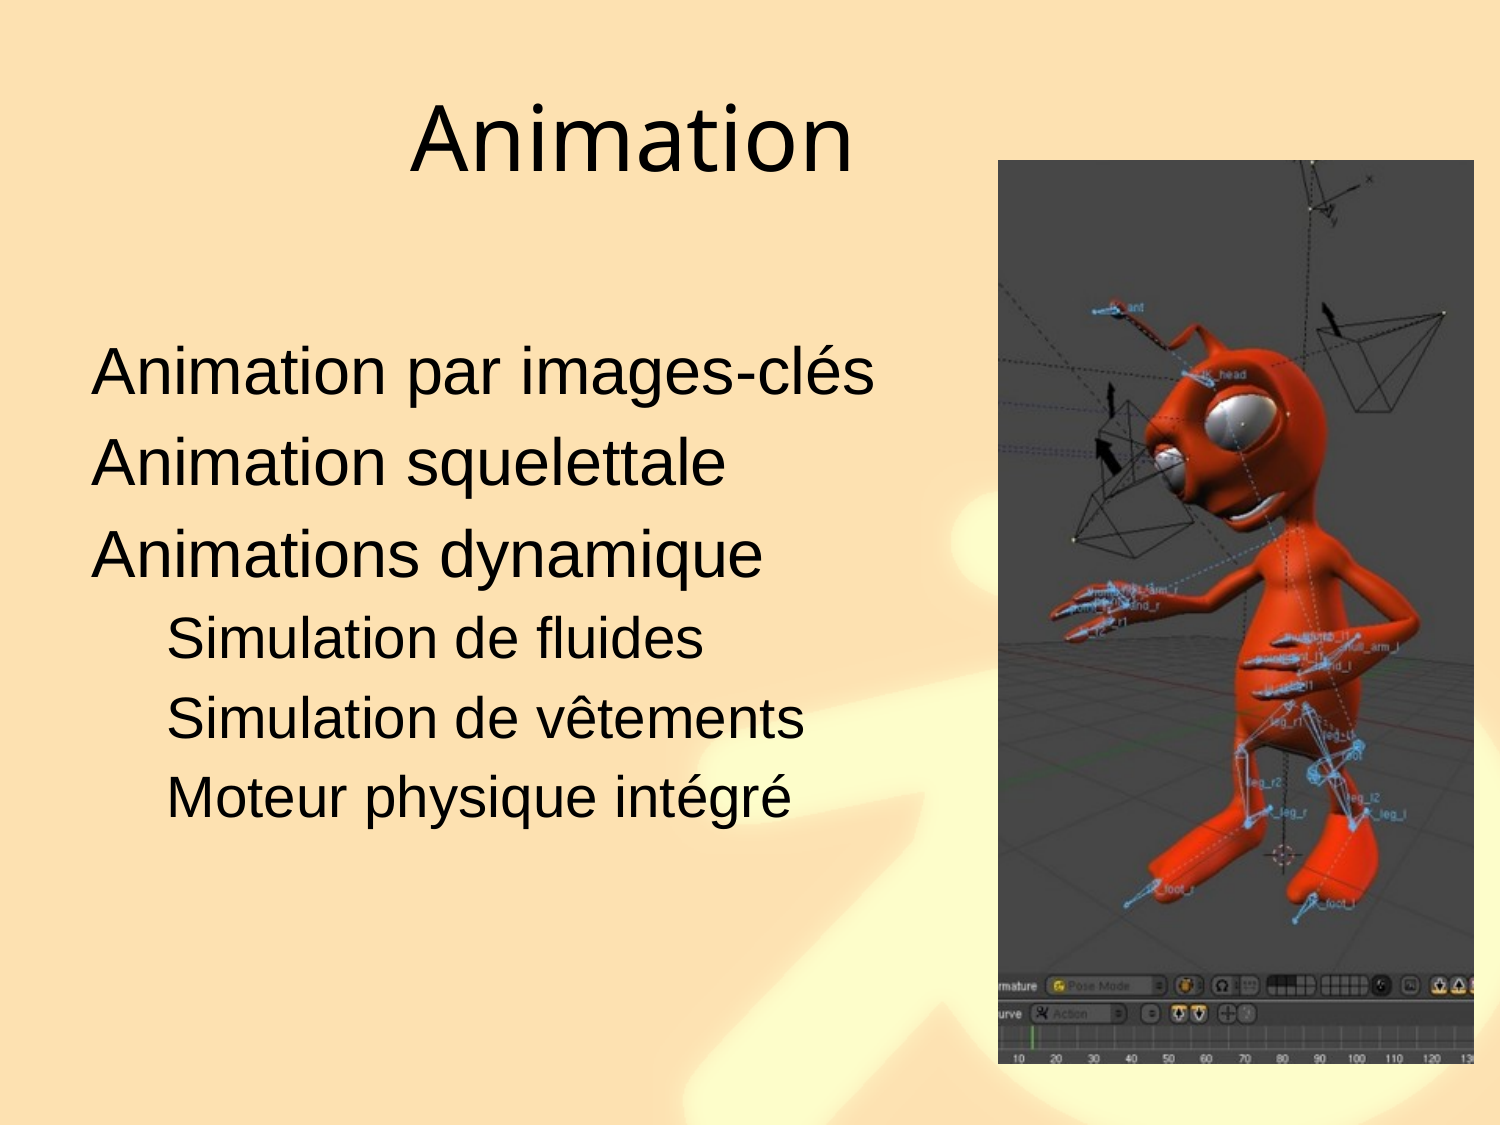

# Animation
Animation par images-clés
Animation squelettale
Animations dynamique
Simulation de fluides
Simulation de vêtements
Moteur physique intégré